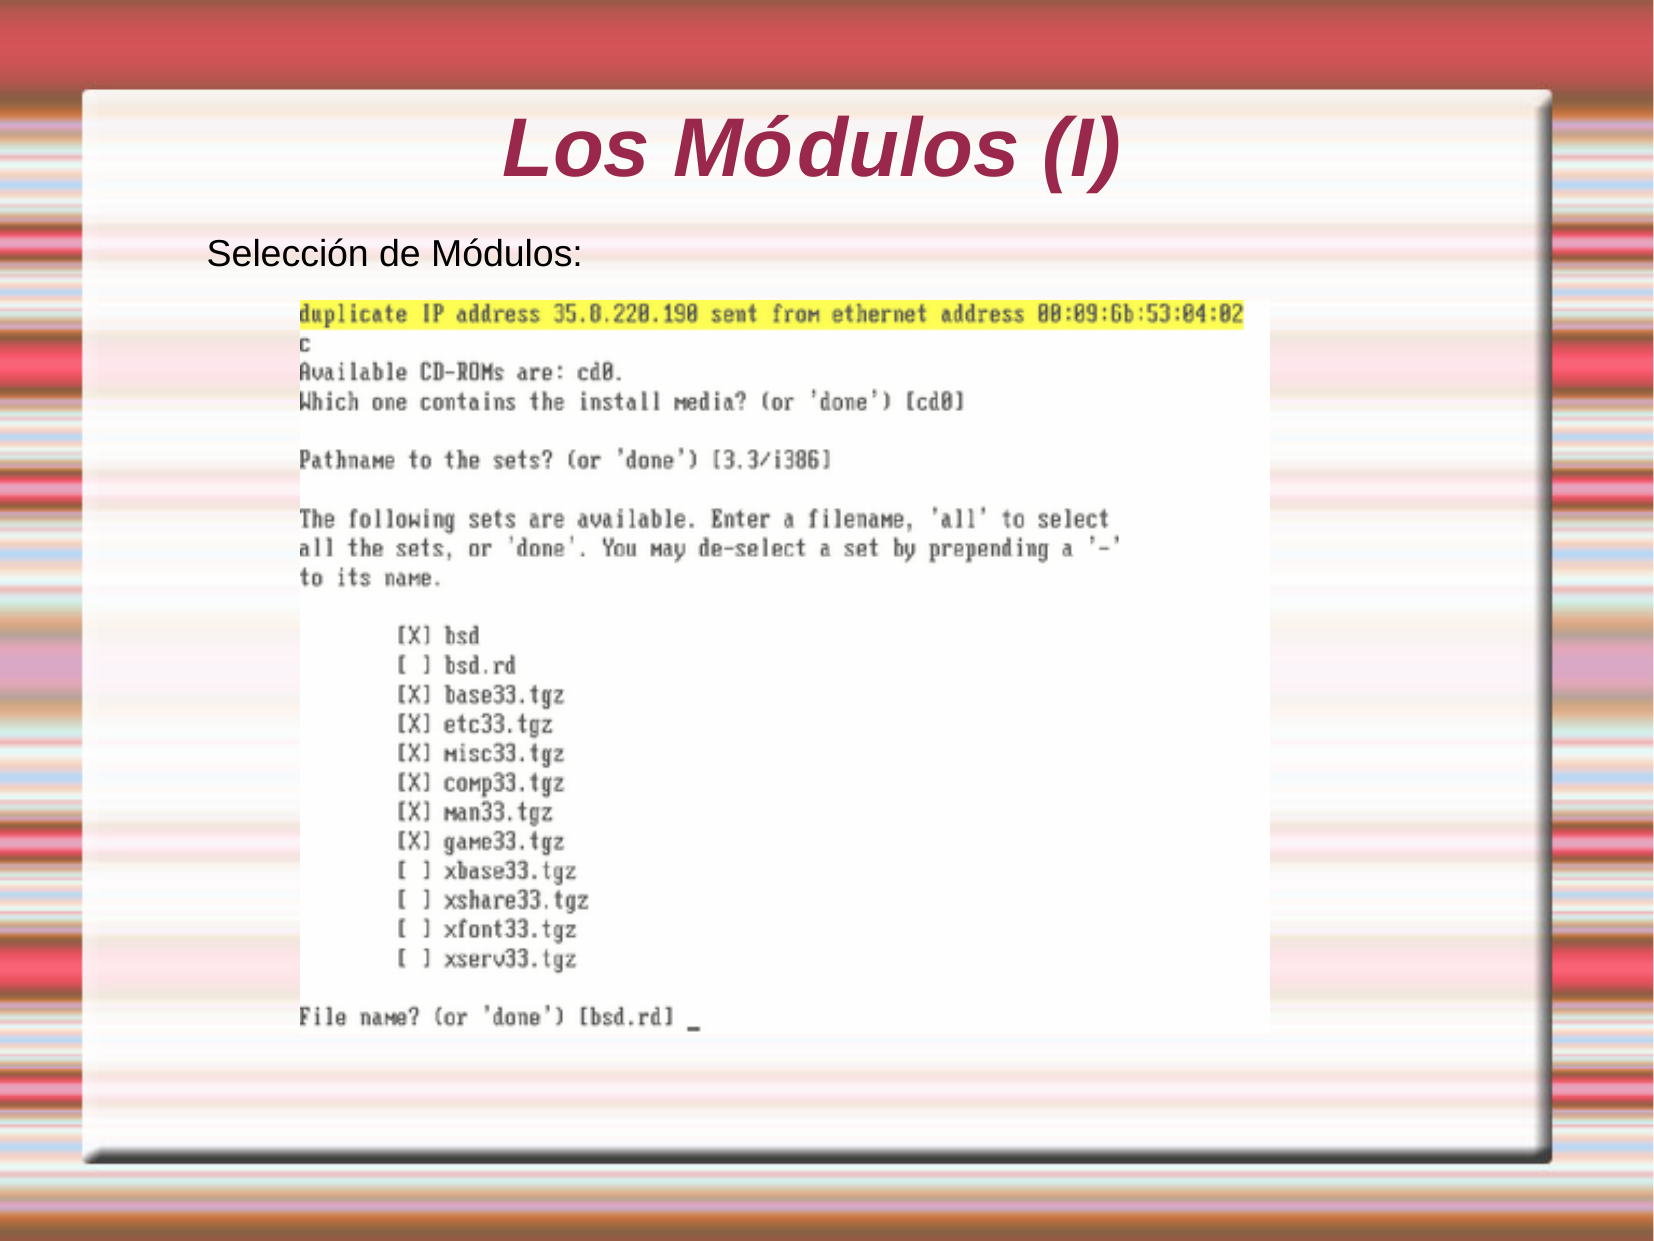

# Los Mó	dulos (I)
Selección de Módulos: